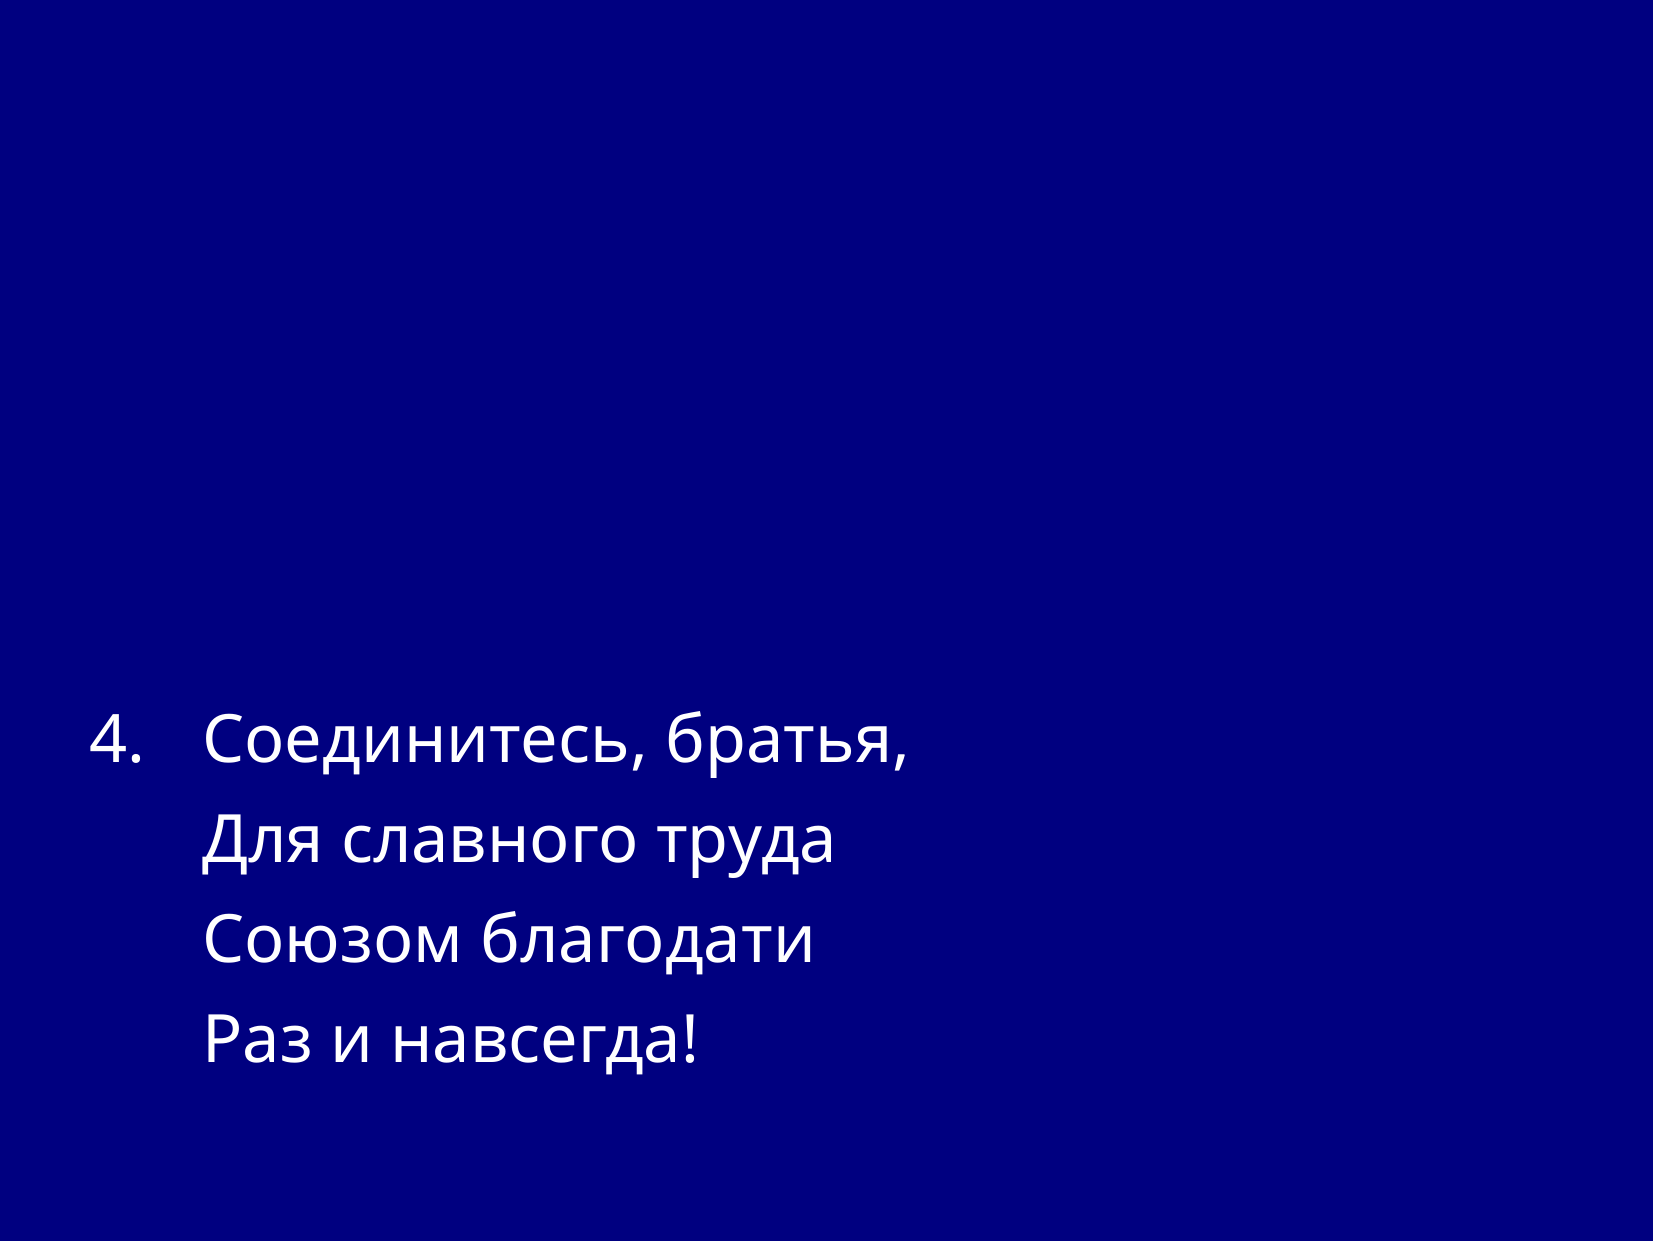

4.	Соединитесь, братья,
	Для славного труда
	Союзом благодати
	Раз и навсегда!